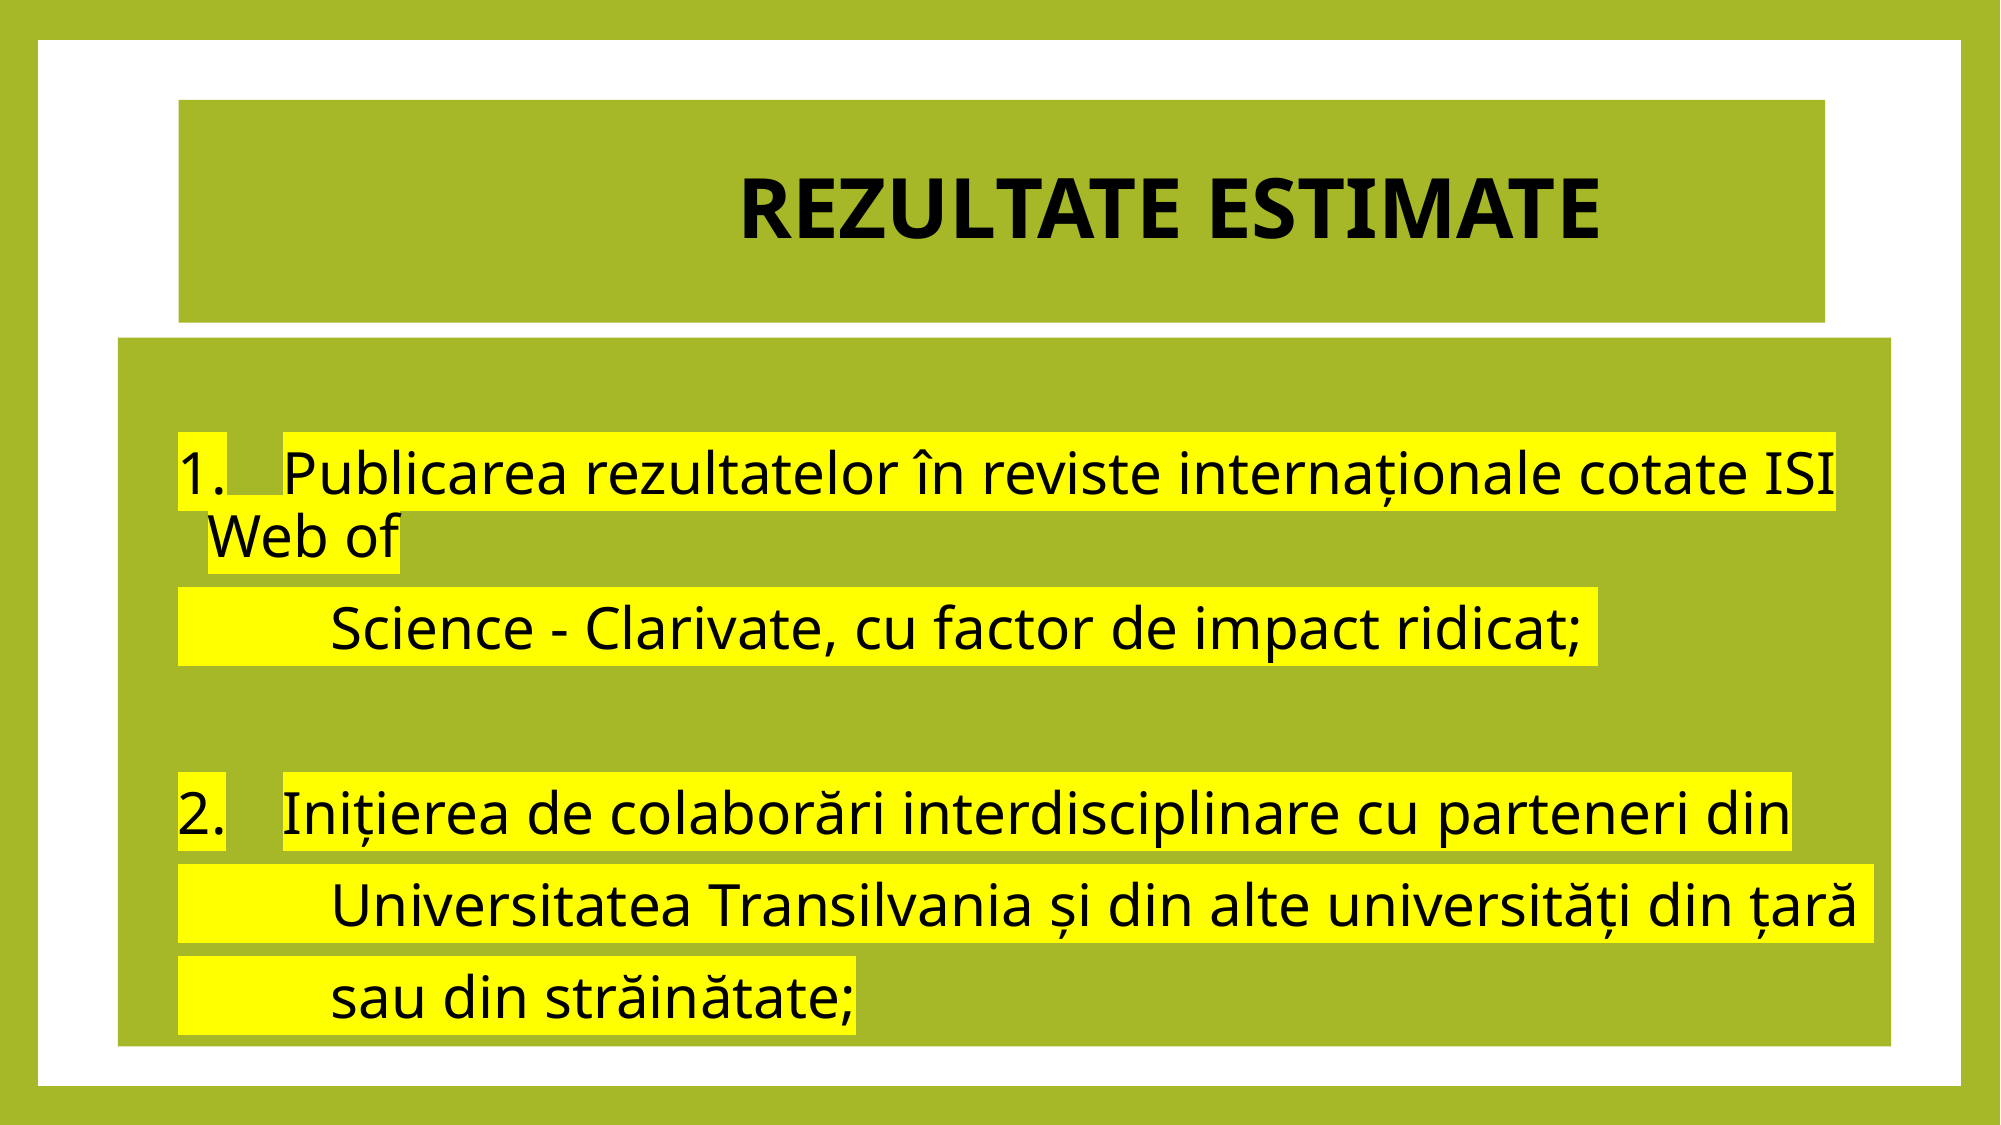

# REZULTATE ESTIMATE
1.	Publicarea rezultatelor în reviste internaționale cotate ISI Web of
 Science - Clarivate, cu factor de impact ridicat;
2.	Inițierea de colaborări interdisciplinare cu parteneri din
 Universitatea Transilvania și din alte universități din țară
 sau din străinătate;